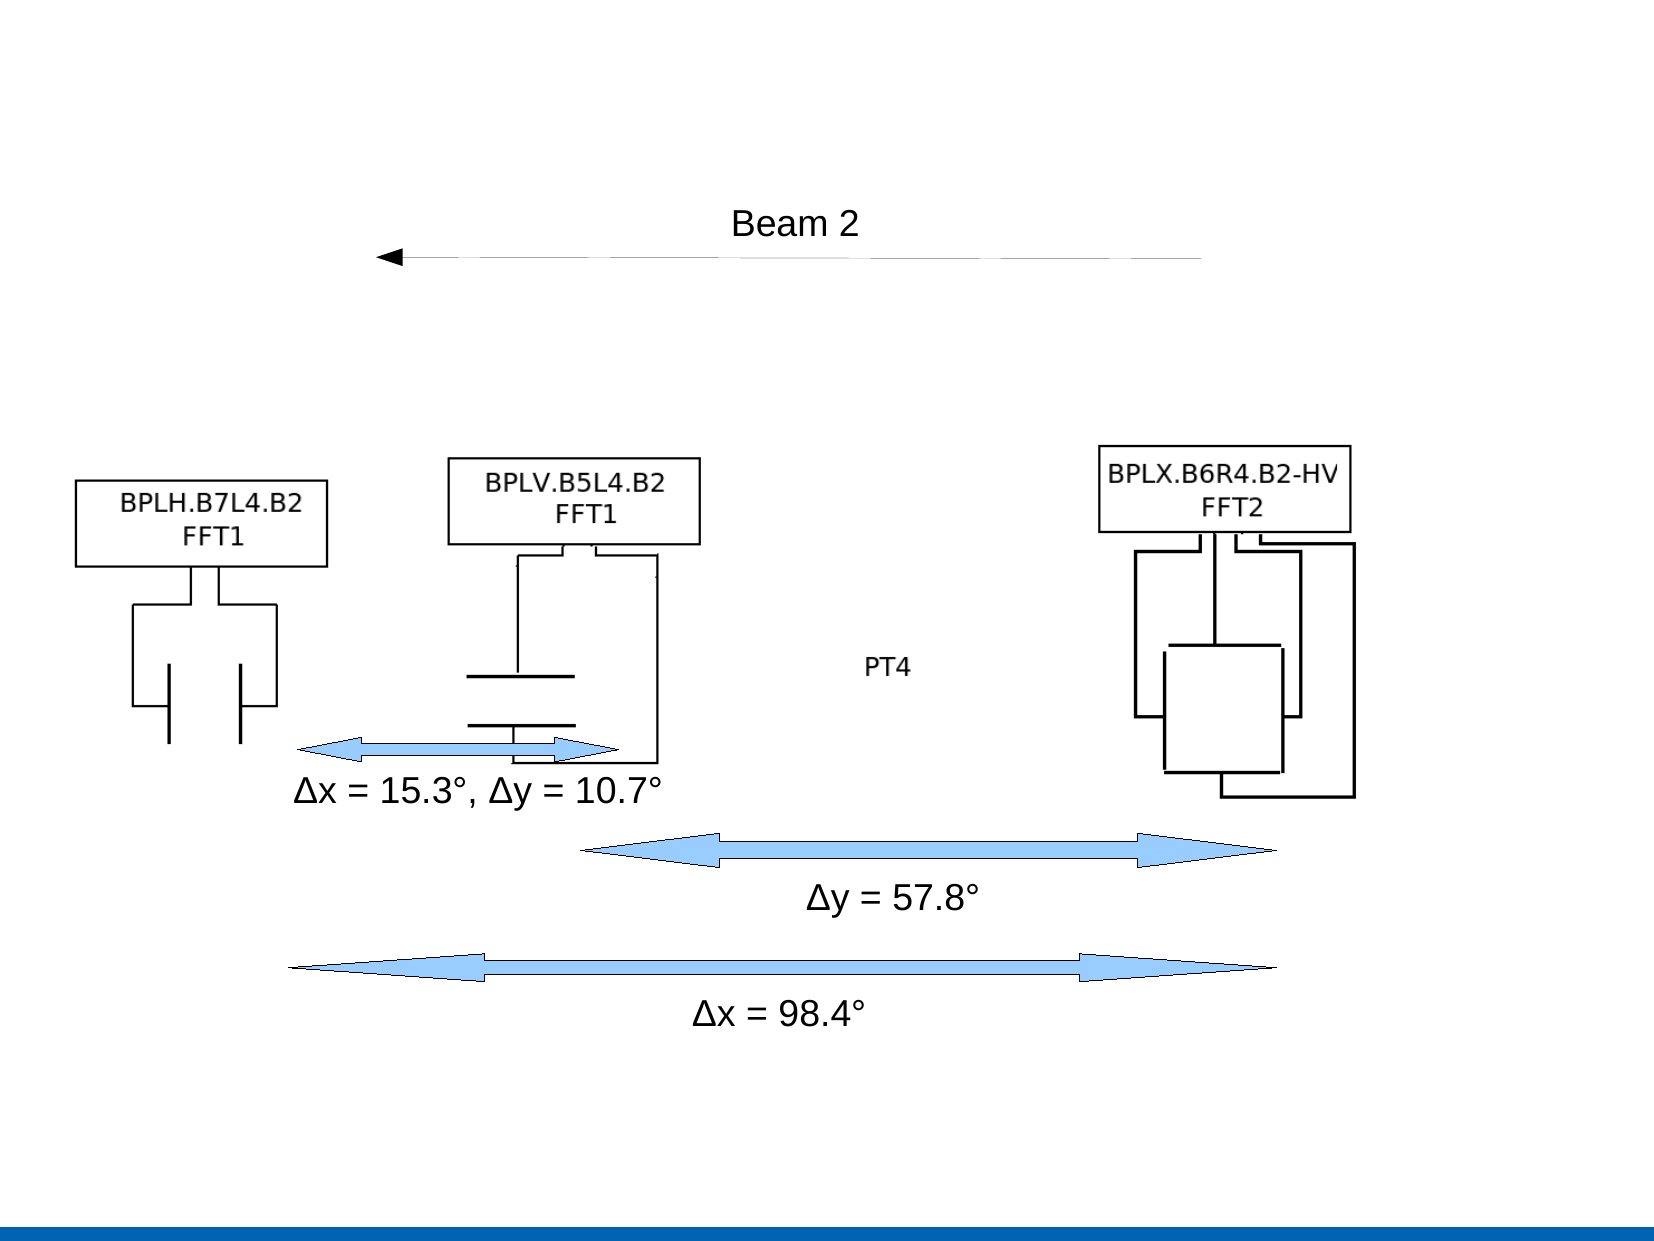

Beam 2
Δx = 15.3°, Δy = 10.7°
Δy = 57.8°
Δx = 98.4°